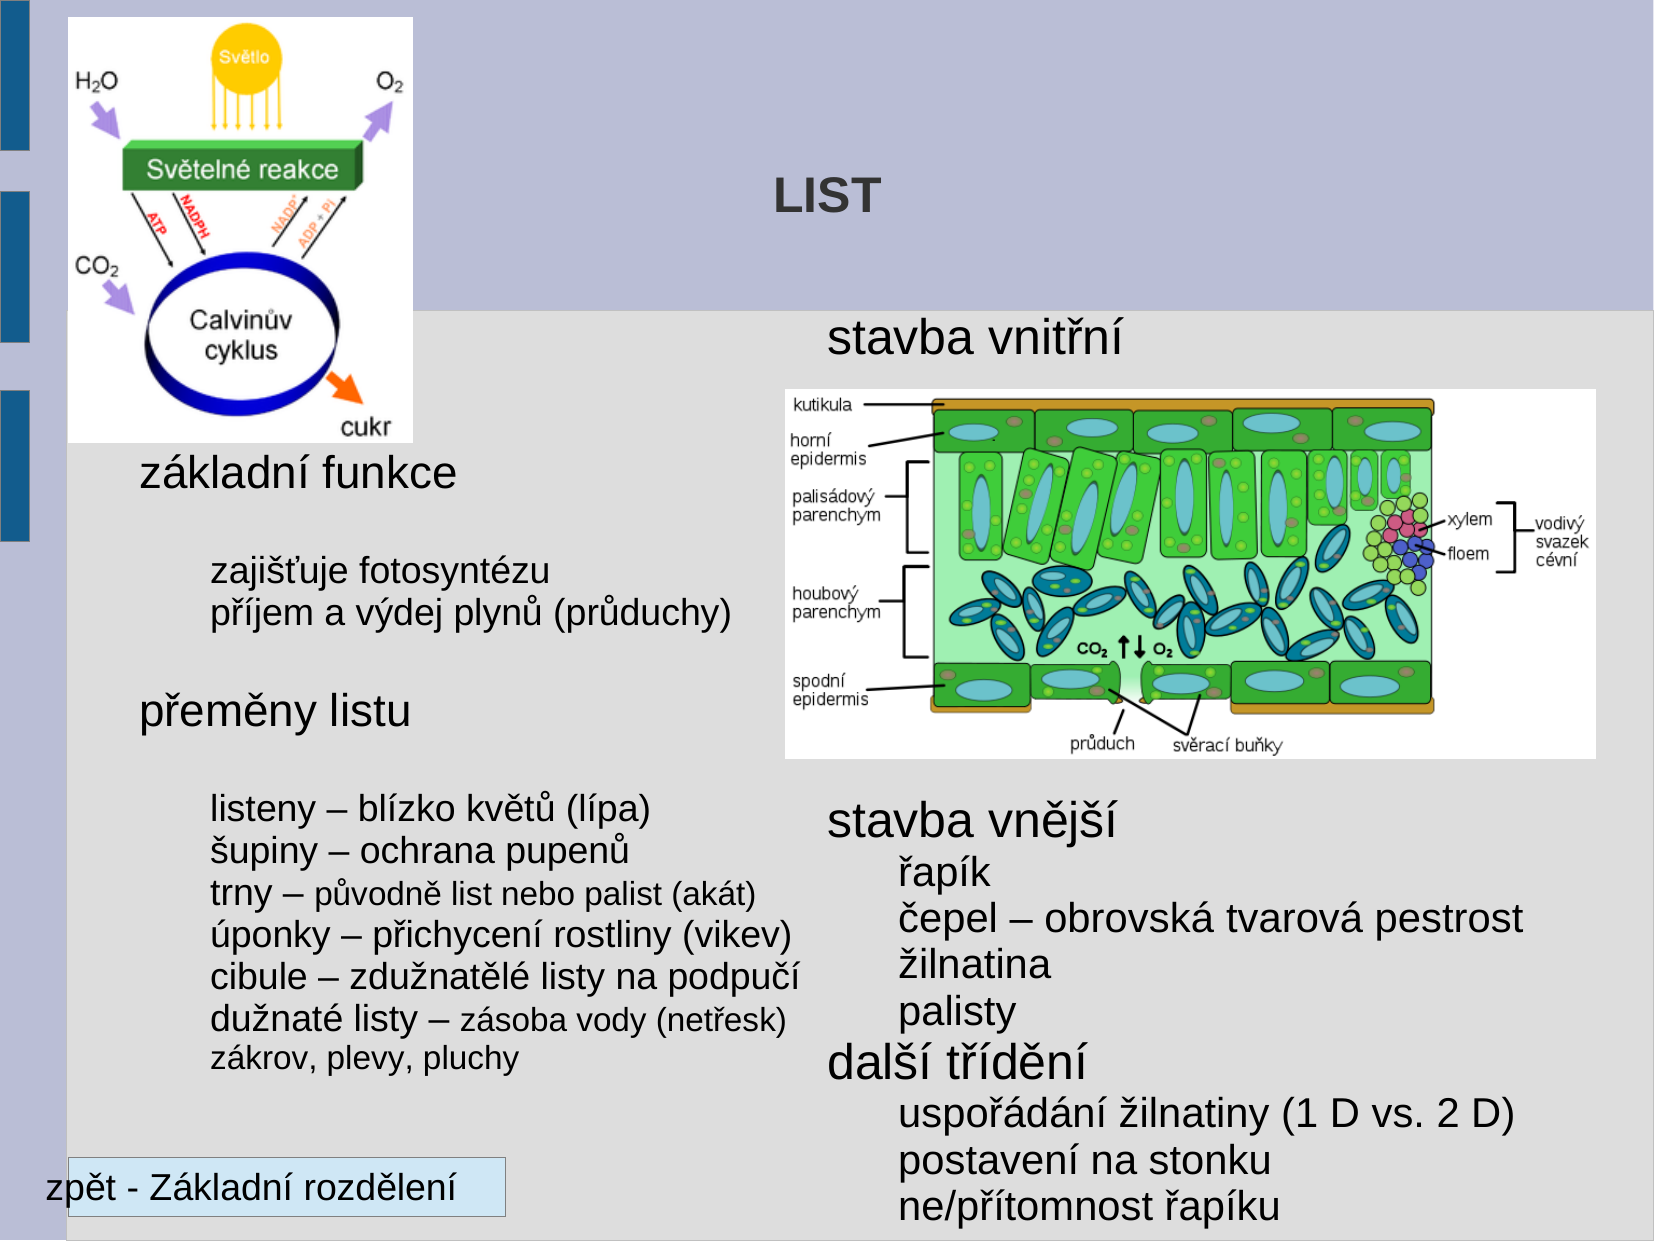

# LIST
stavba vnitřní
stavba vnější
řapík
čepel – obrovská tvarová pestrost
žilnatina
palisty
další třídění
uspořádání žilnatiny (1 D vs. 2 D)
postavení na stonku
ne/přítomnost řapíku
základní funkce
zajišťuje fotosyntézu
příjem a výdej plynů (průduchy)
přeměny listu
listeny – blízko květů (lípa)
šupiny – ochrana pupenů
trny – původně list nebo palist (akát)
úponky – přichycení rostliny (vikev)
cibule – zdužnatělé listy na podpučí
dužnaté listy – zásoba vody (netřesk)
zákrov, plevy, pluchy
zpět - Základní rozdělení